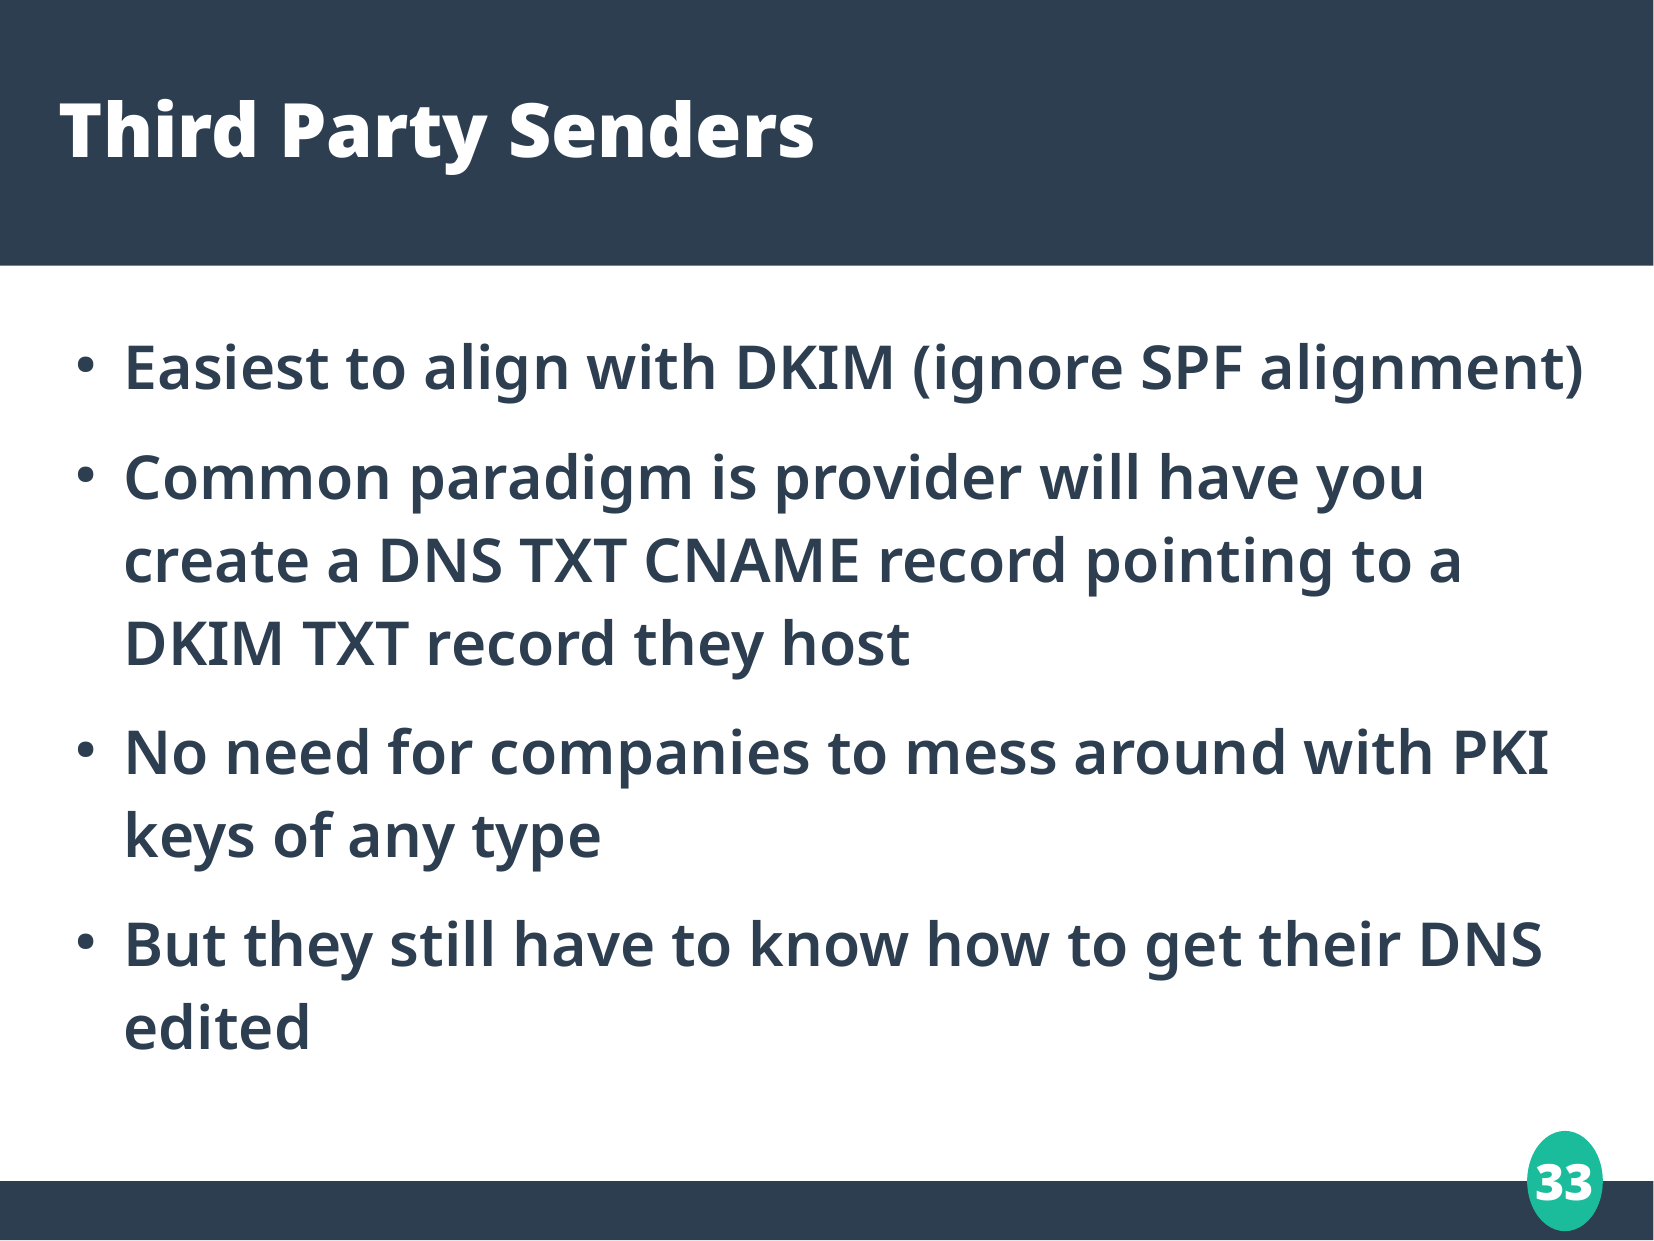

# Third Party Senders
Easiest to align with DKIM (ignore SPF alignment)
Common paradigm is provider will have you create a DNS TXT CNAME record pointing to a DKIM TXT record they host
No need for companies to mess around with PKI keys of any type
But they still have to know how to get their DNS edited